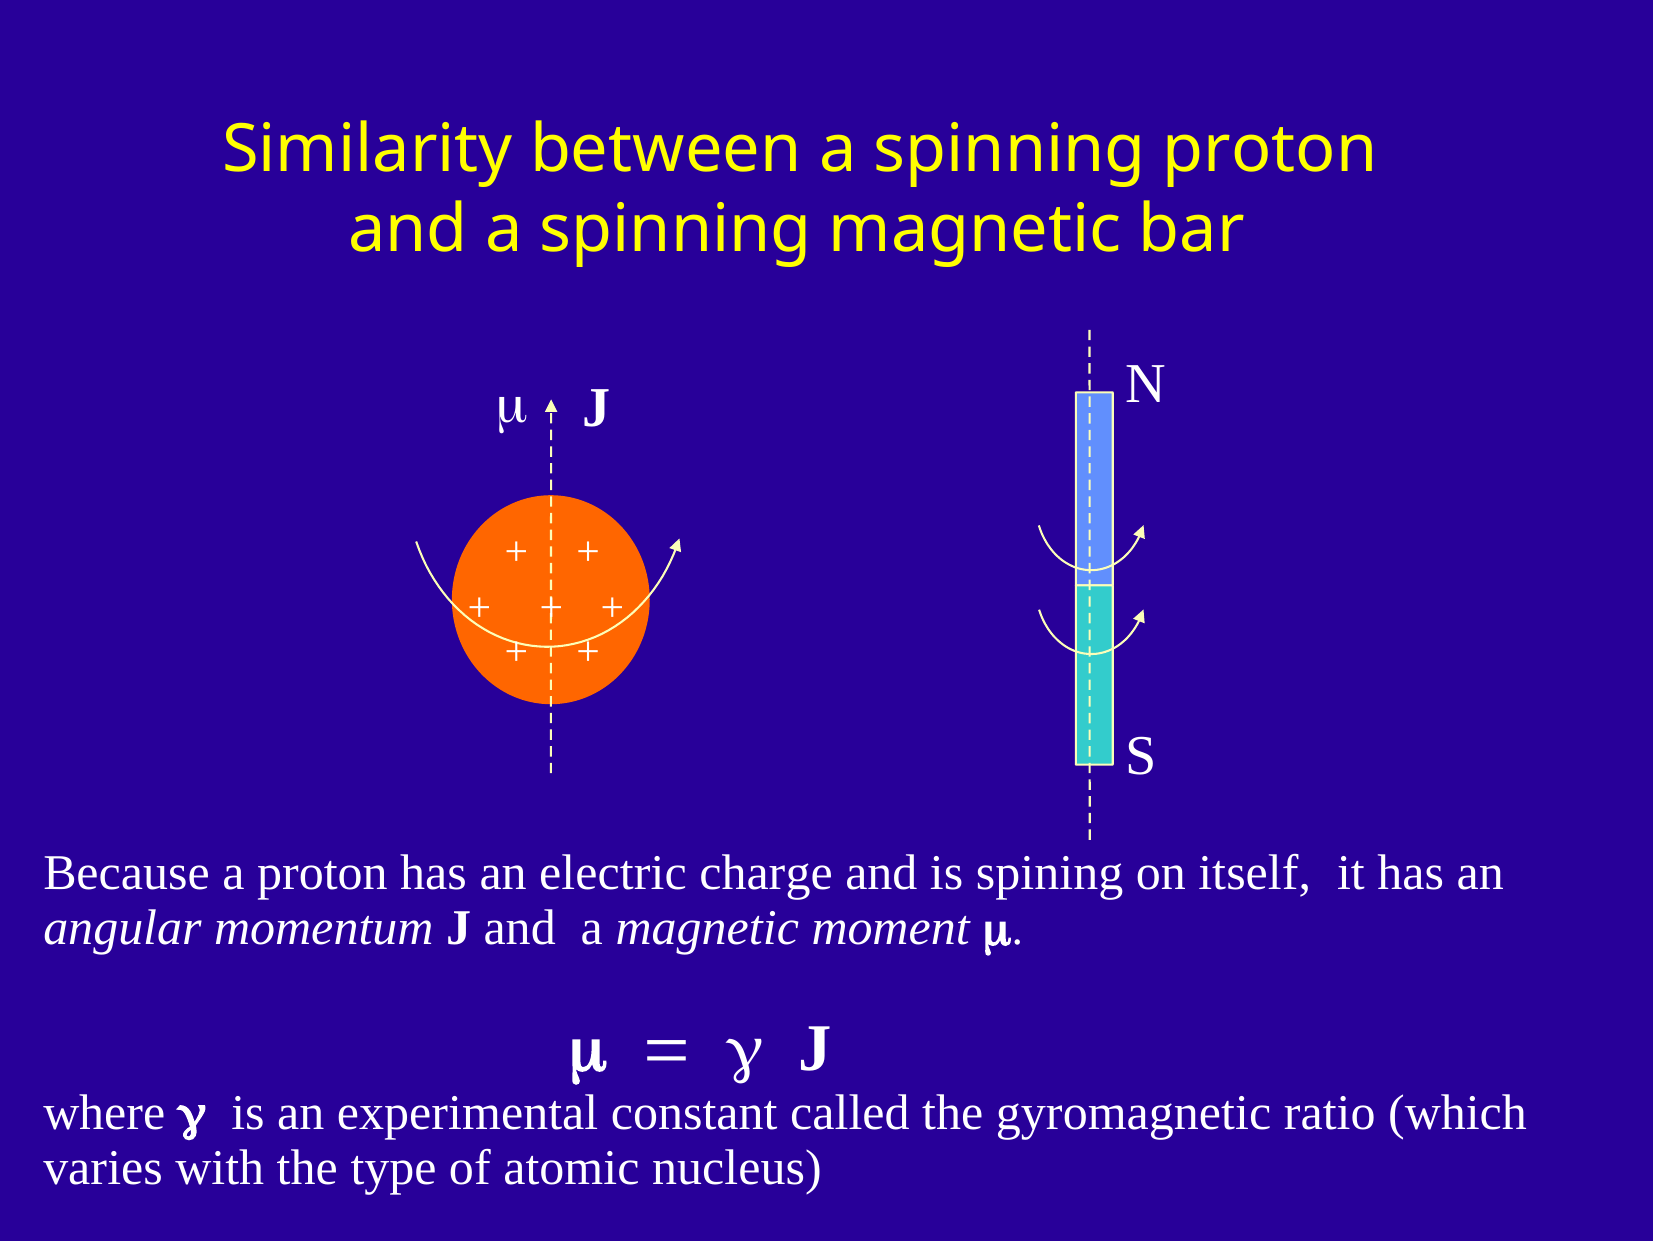

# Similarity between a spinning proton and a spinning magnetic bar
N

J
+
+
+
+
+
+
+
S
Because a proton has an electric charge and is spining on itself, it has an angular momentum J and a magnetic moment m.
 m = g J
where g is an experimental constant called the gyromagnetic ratio (which varies with the type of atomic nucleus)